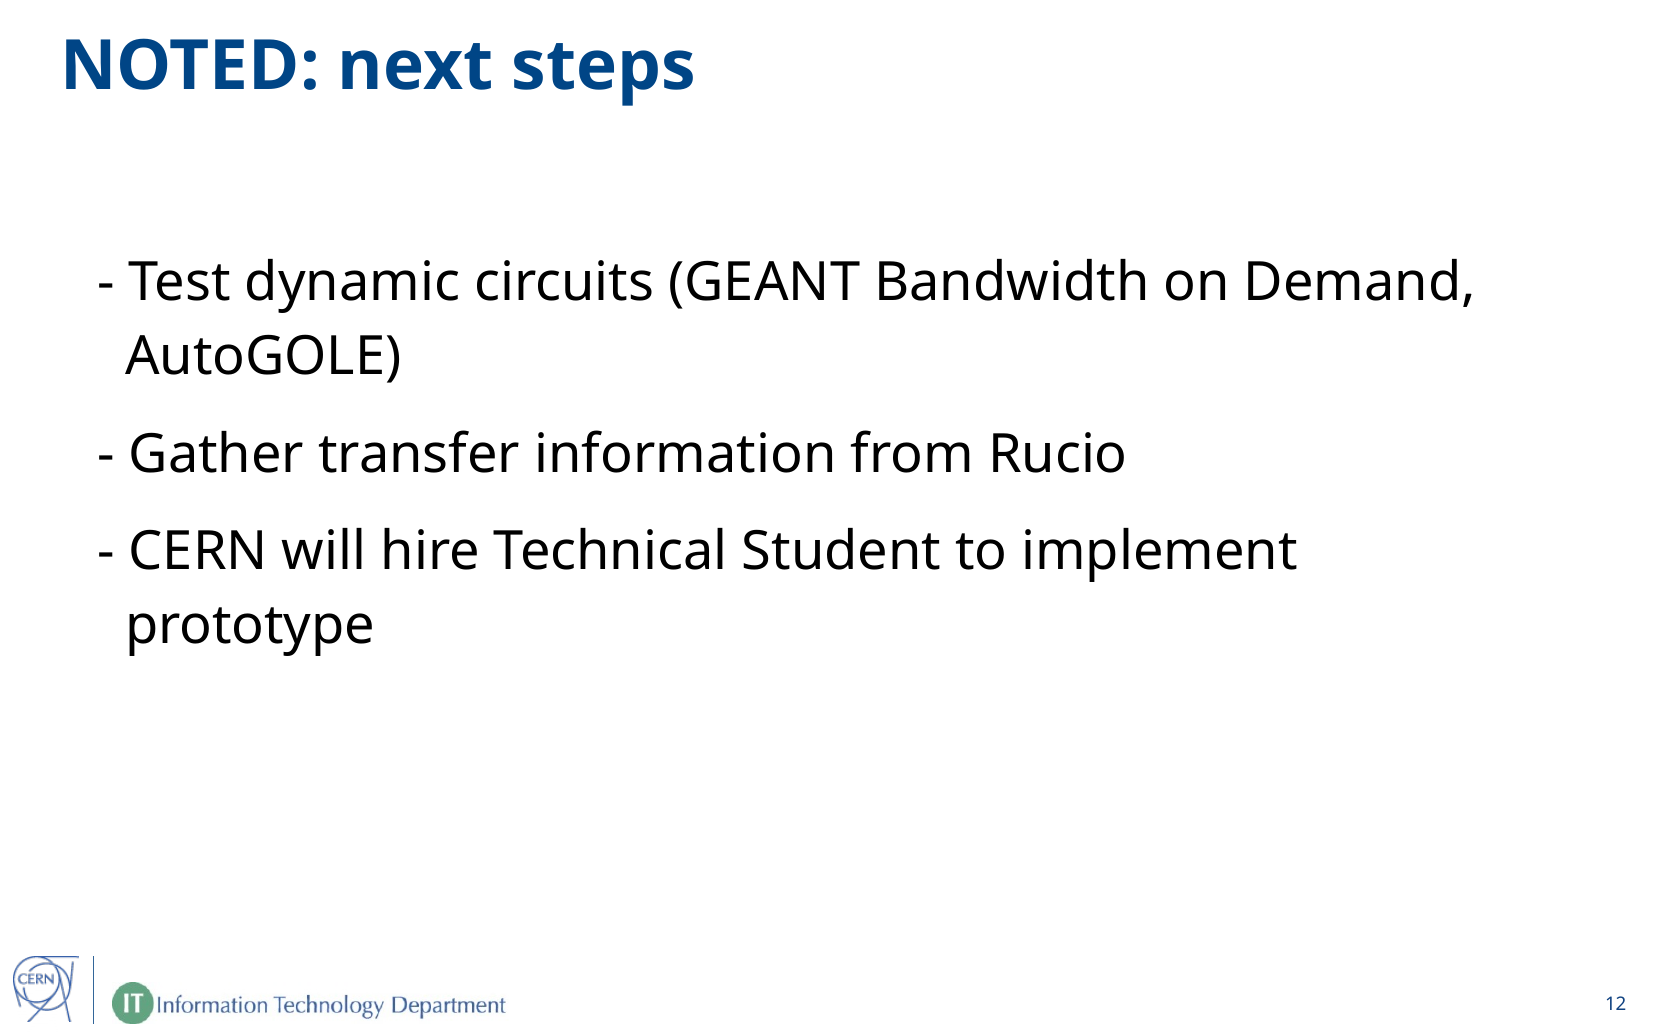

# NOTED: next steps
- Test dynamic circuits (GEANT Bandwidth on Demand, AutoGOLE)
- Gather transfer information from Rucio
- CERN will hire Technical Student to implement prototype